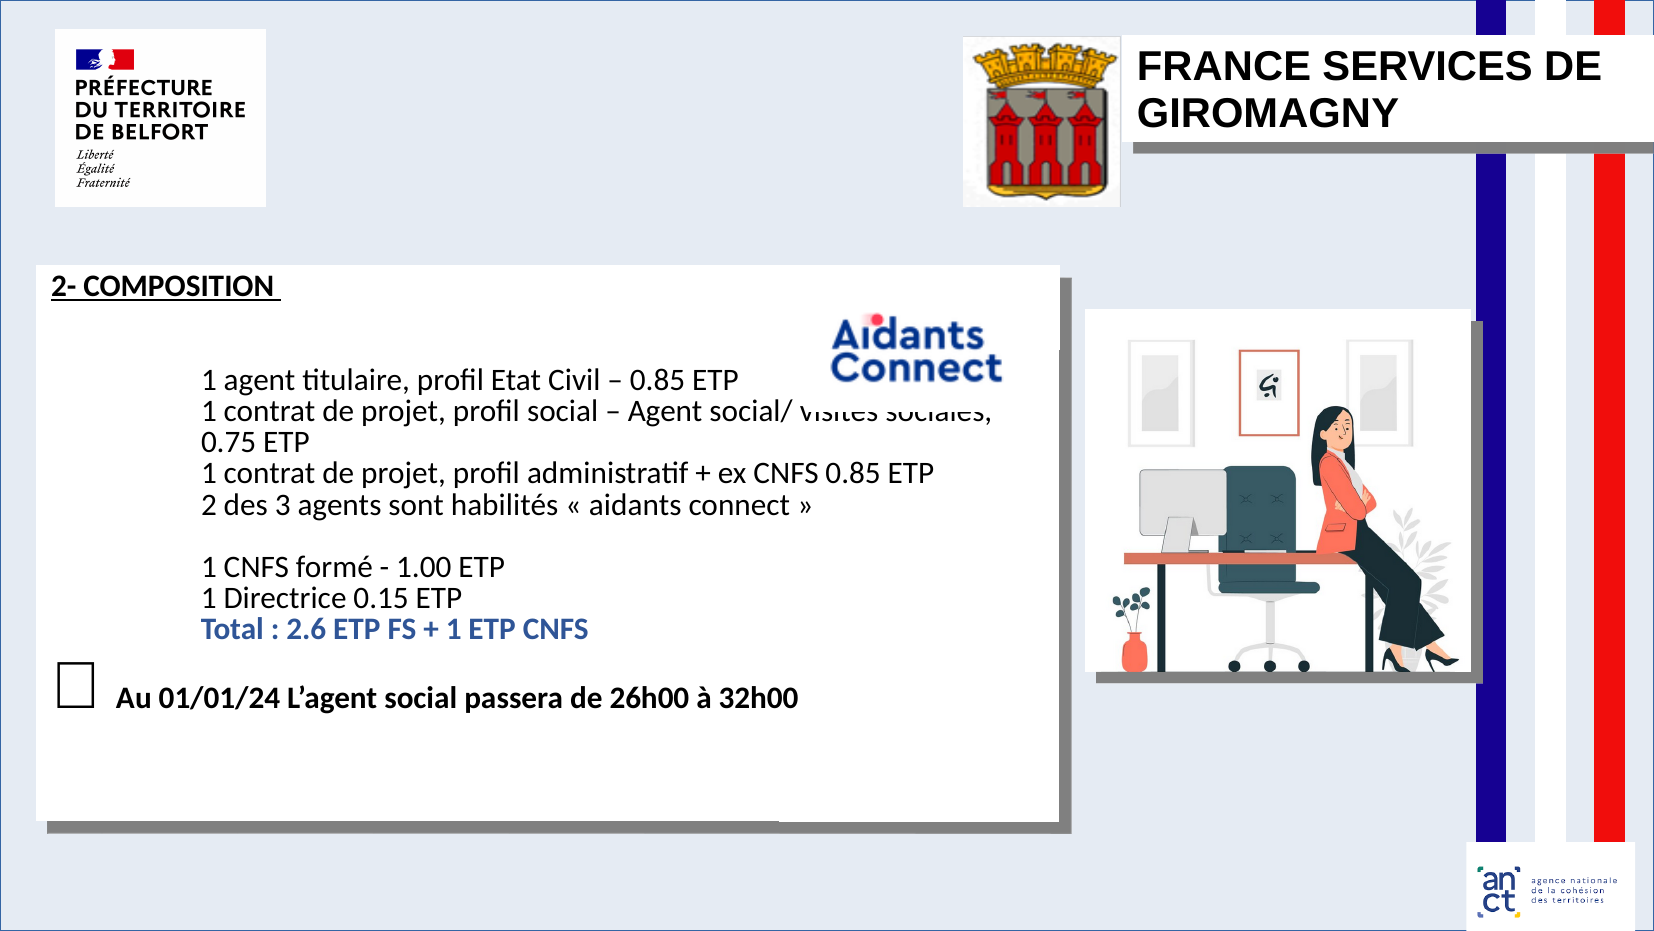

FRANCE SERVICES DE GIROMAGNY
2- COMPOSITION
1 agent titulaire, profil Etat Civil – 0.85 ETP
1 contrat de projet, profil social – Agent social/ visites sociales, 0.75 ETP
1 contrat de projet, profil administratif + ex CNFS 0.85 ETP
2 des 3 agents sont habilités « aidants connect »
1 CNFS formé - 1.00 ETP
1 Directrice 0.15 ETP
Total : 2.6 ETP FS + 1 ETP CNFS
 Au 01/01/24 L’agent social passera de 26h00 à 32h00